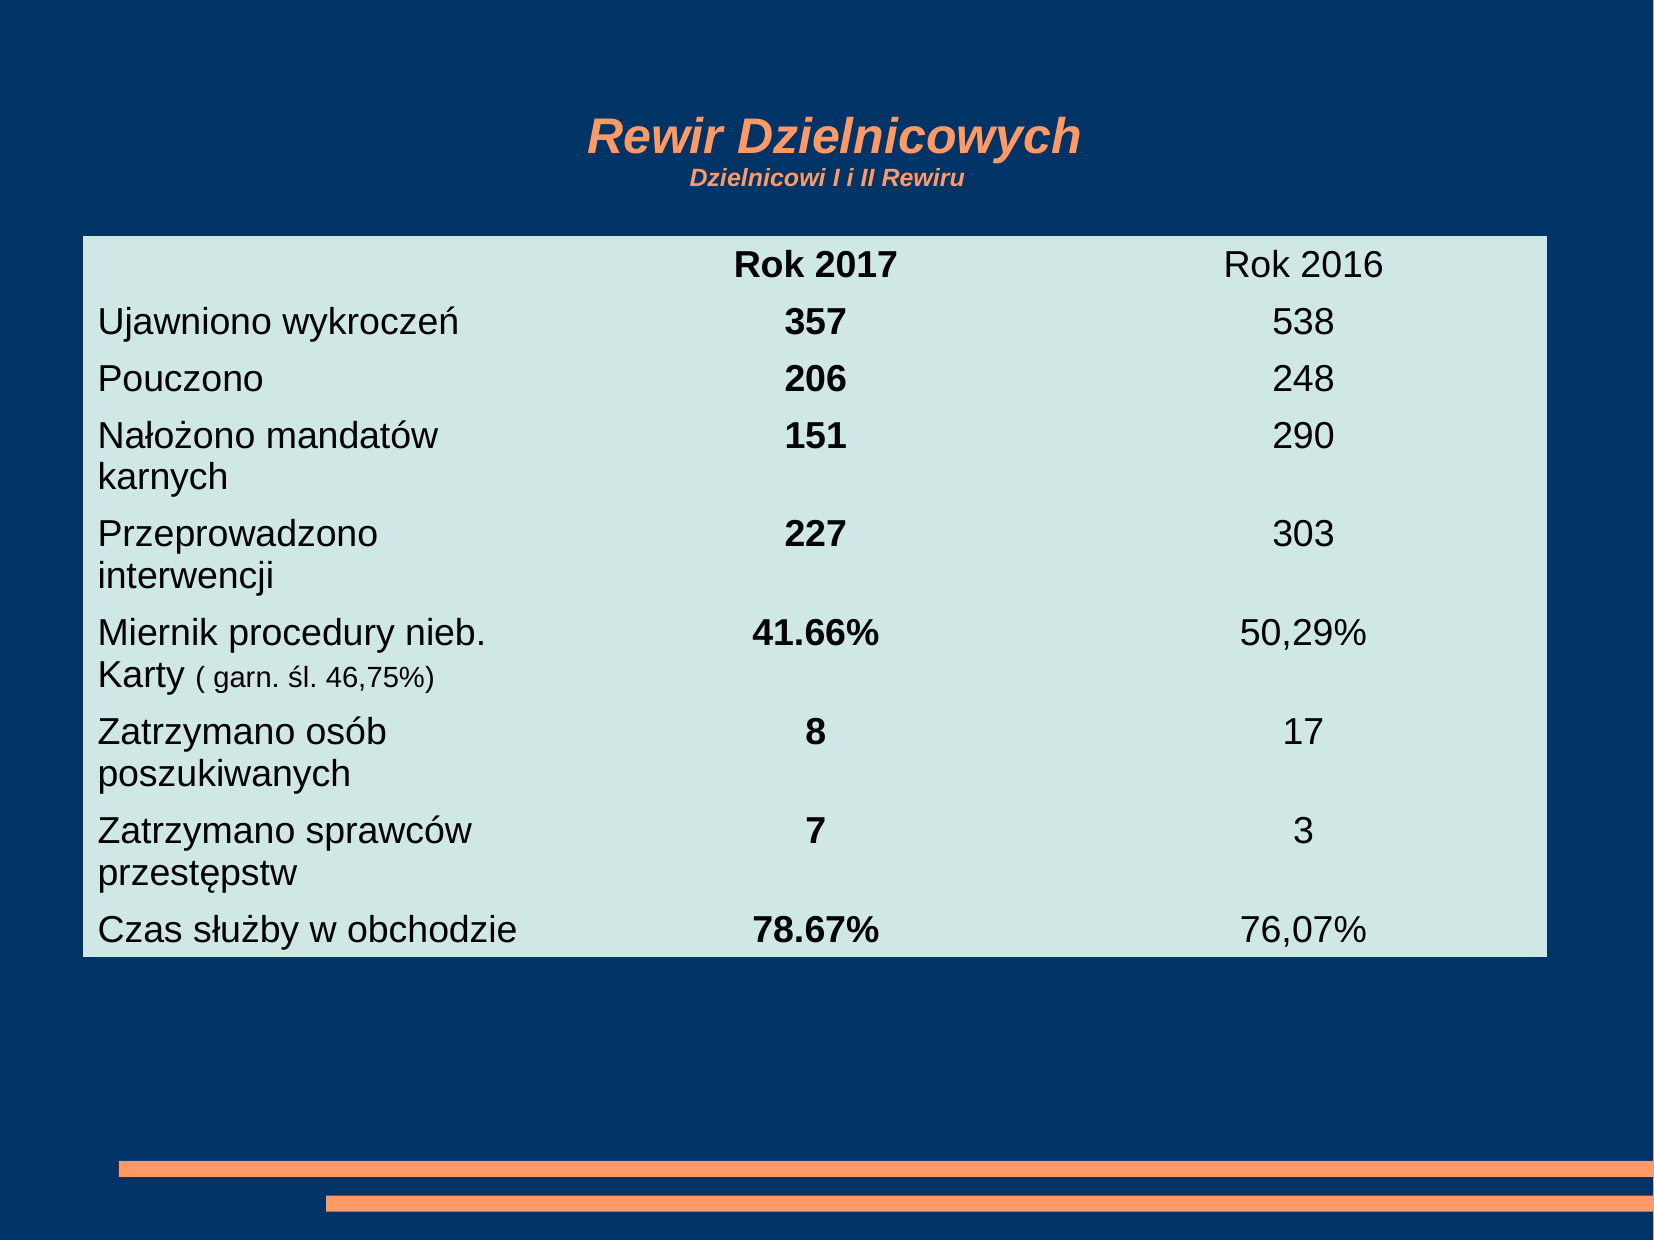

# Rewir Dzielnicowych Dzielnicowi I i II Rewiru
| | Rok 2017 | Rok 2016 |
| --- | --- | --- |
| Ujawniono wykroczeń | 357 | 538 |
| Pouczono | 206 | 248 |
| Nałożono mandatów karnych | 151 | 290 |
| Przeprowadzono interwencji | 227 | 303 |
| Miernik procedury nieb. Karty ( garn. śl. 46,75%) | 41.66% | 50,29% |
| Zatrzymano osób poszukiwanych | 8 | 17 |
| Zatrzymano sprawców przestępstw | 7 | 3 |
| Czas służby w obchodzie | 78.67% | 76,07% |